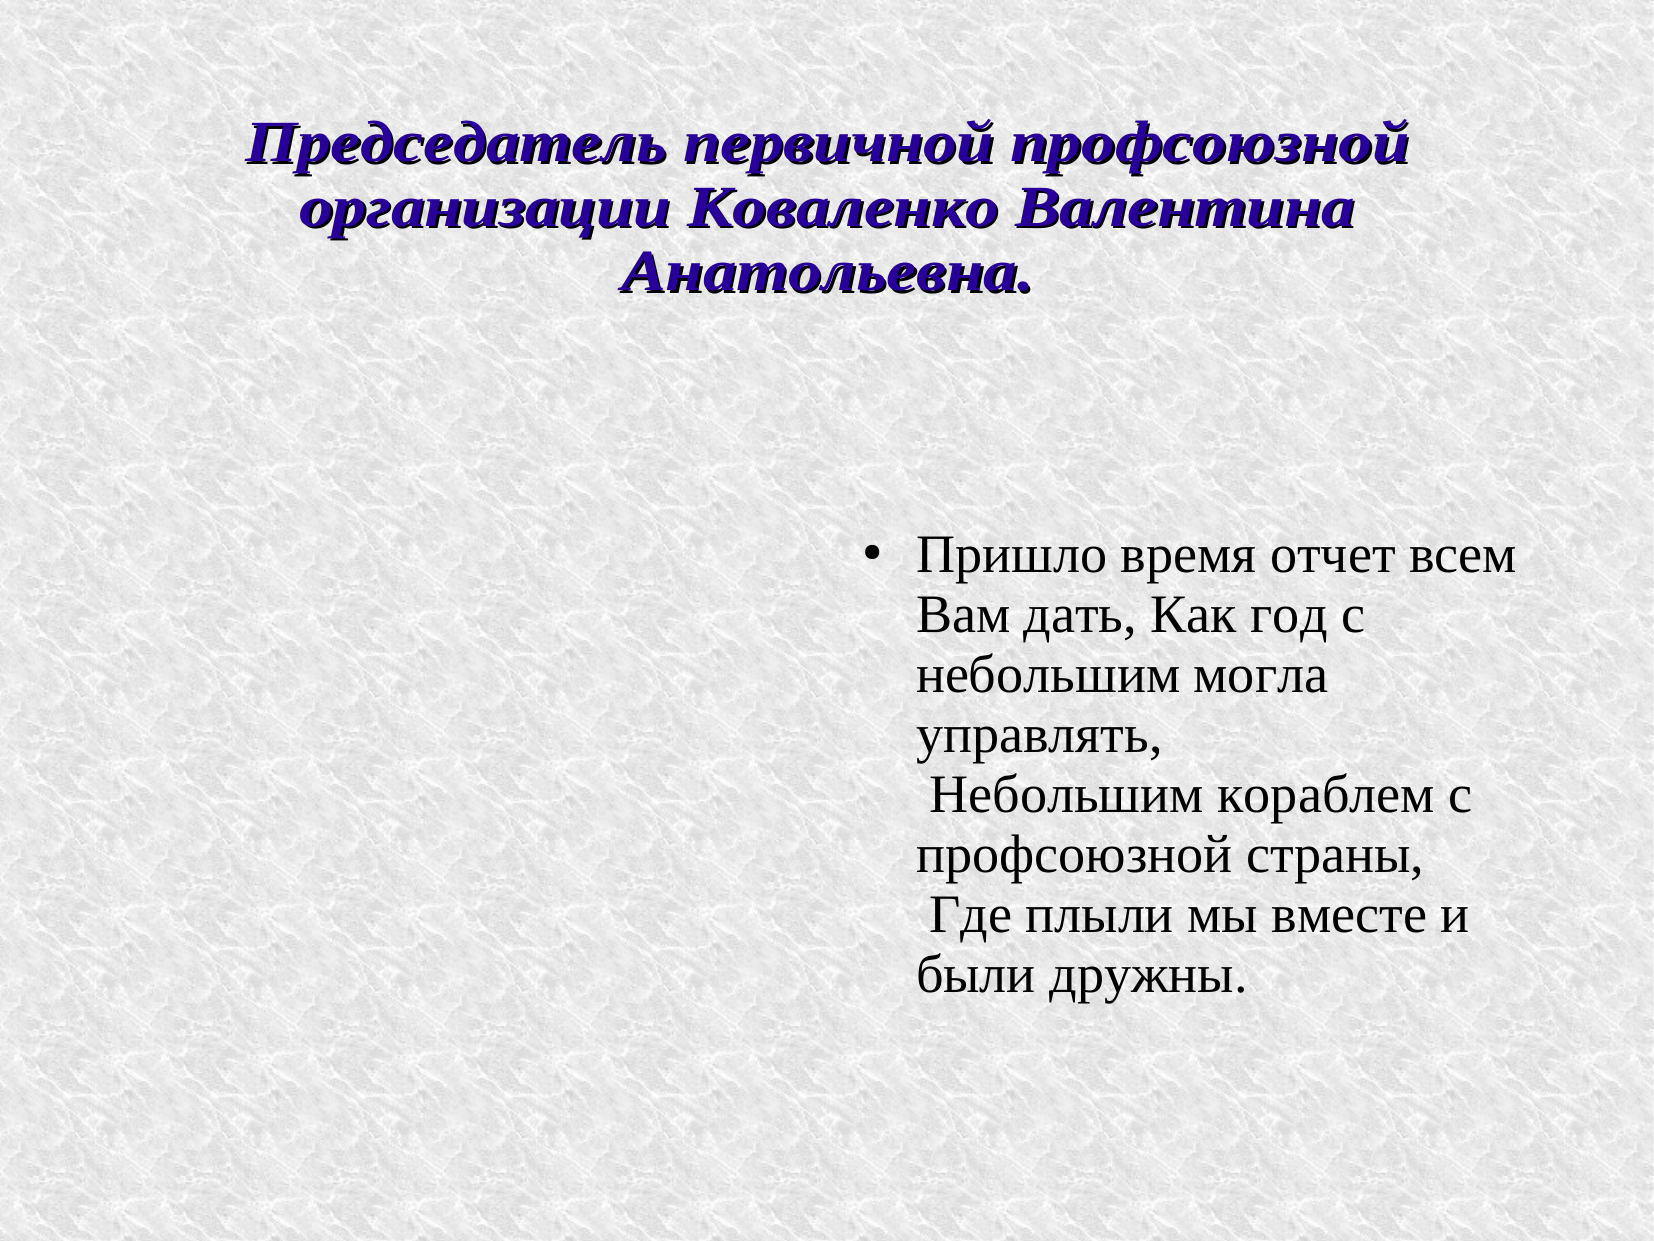

# Председатель первичной профсоюзной организации Коваленко Валентина Анатольевна.
Пришло время отчет всем Вам дать, Как год с небольшим могла управлять, Небольшим кораблем с профсоюзной страны, Где плыли мы вместе и были дружны.